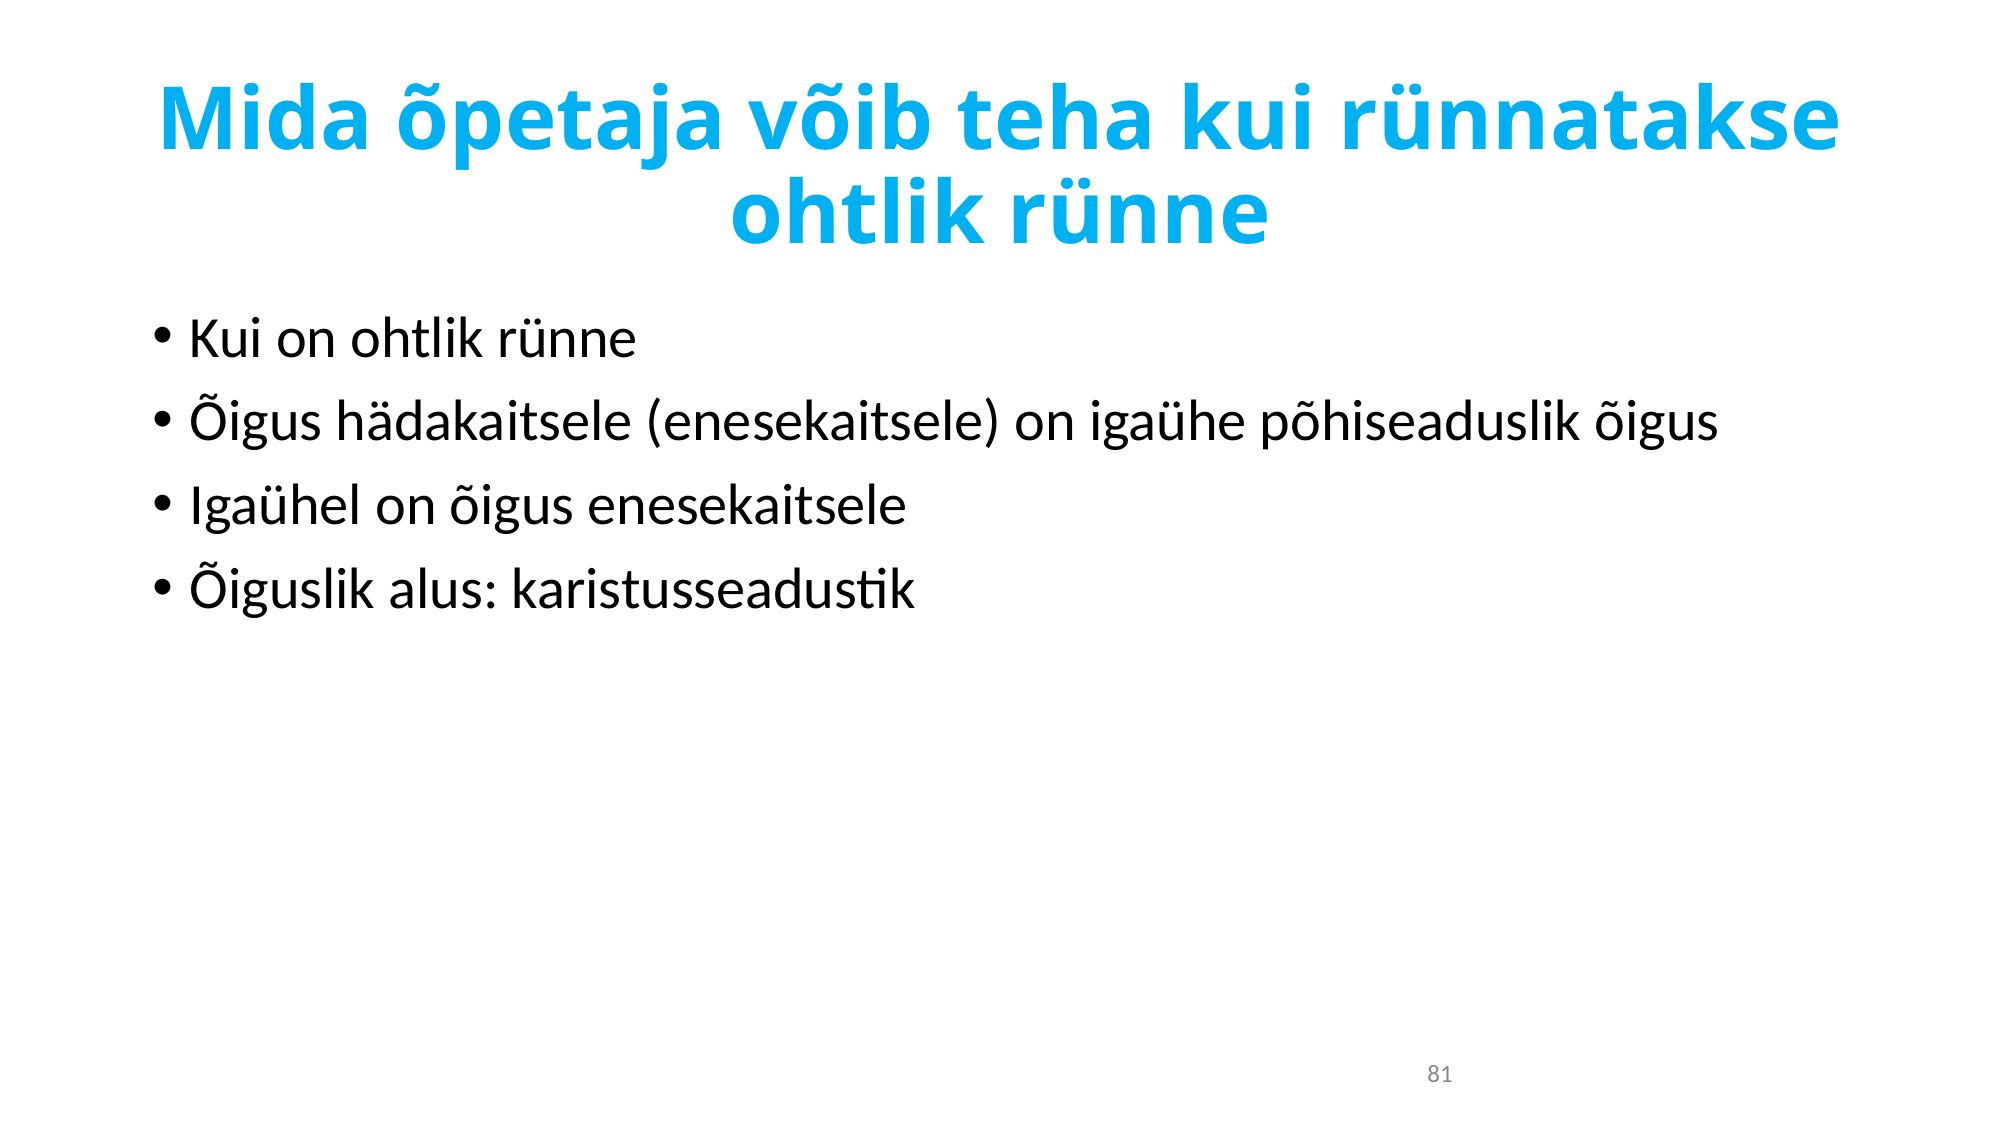

# Mida õpetaja võib teha kui rünnatakse ohtlik rünne
Kui on ohtlik rünne
Õigus hädakaitsele (enesekaitsele) on igaühe põhiseaduslik õigus
Igaühel on õigus enesekaitsele
Õiguslik alus: karistusseadustik
81